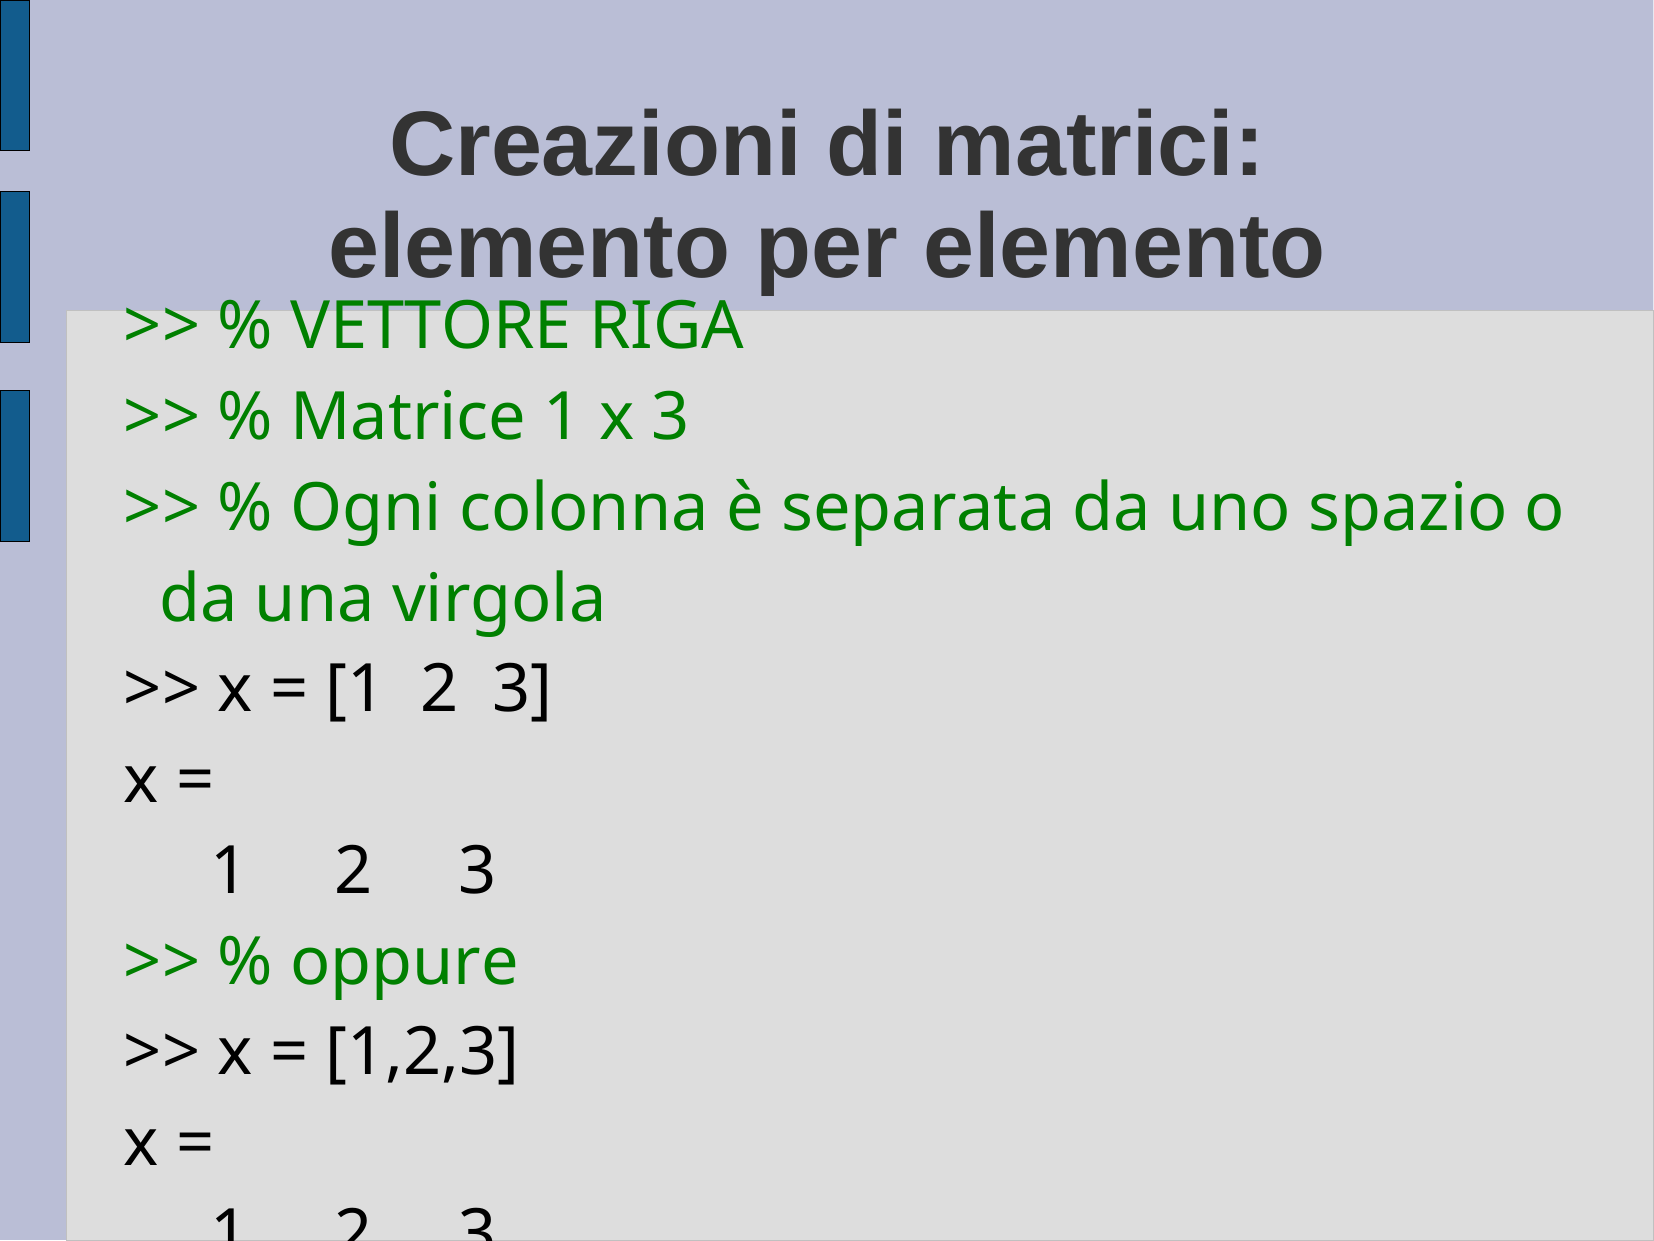

# Creazioni di matrici: elemento per elemento
>> % VETTORE RIGA
>> % Matrice 1 x 3
>> % Ogni colonna è separata da uno spazio o da una virgola
>> x = [1 2 3]
x =
 1 2 3
>> % oppure
>> x = [1,2,3]
x =
 1 2 3